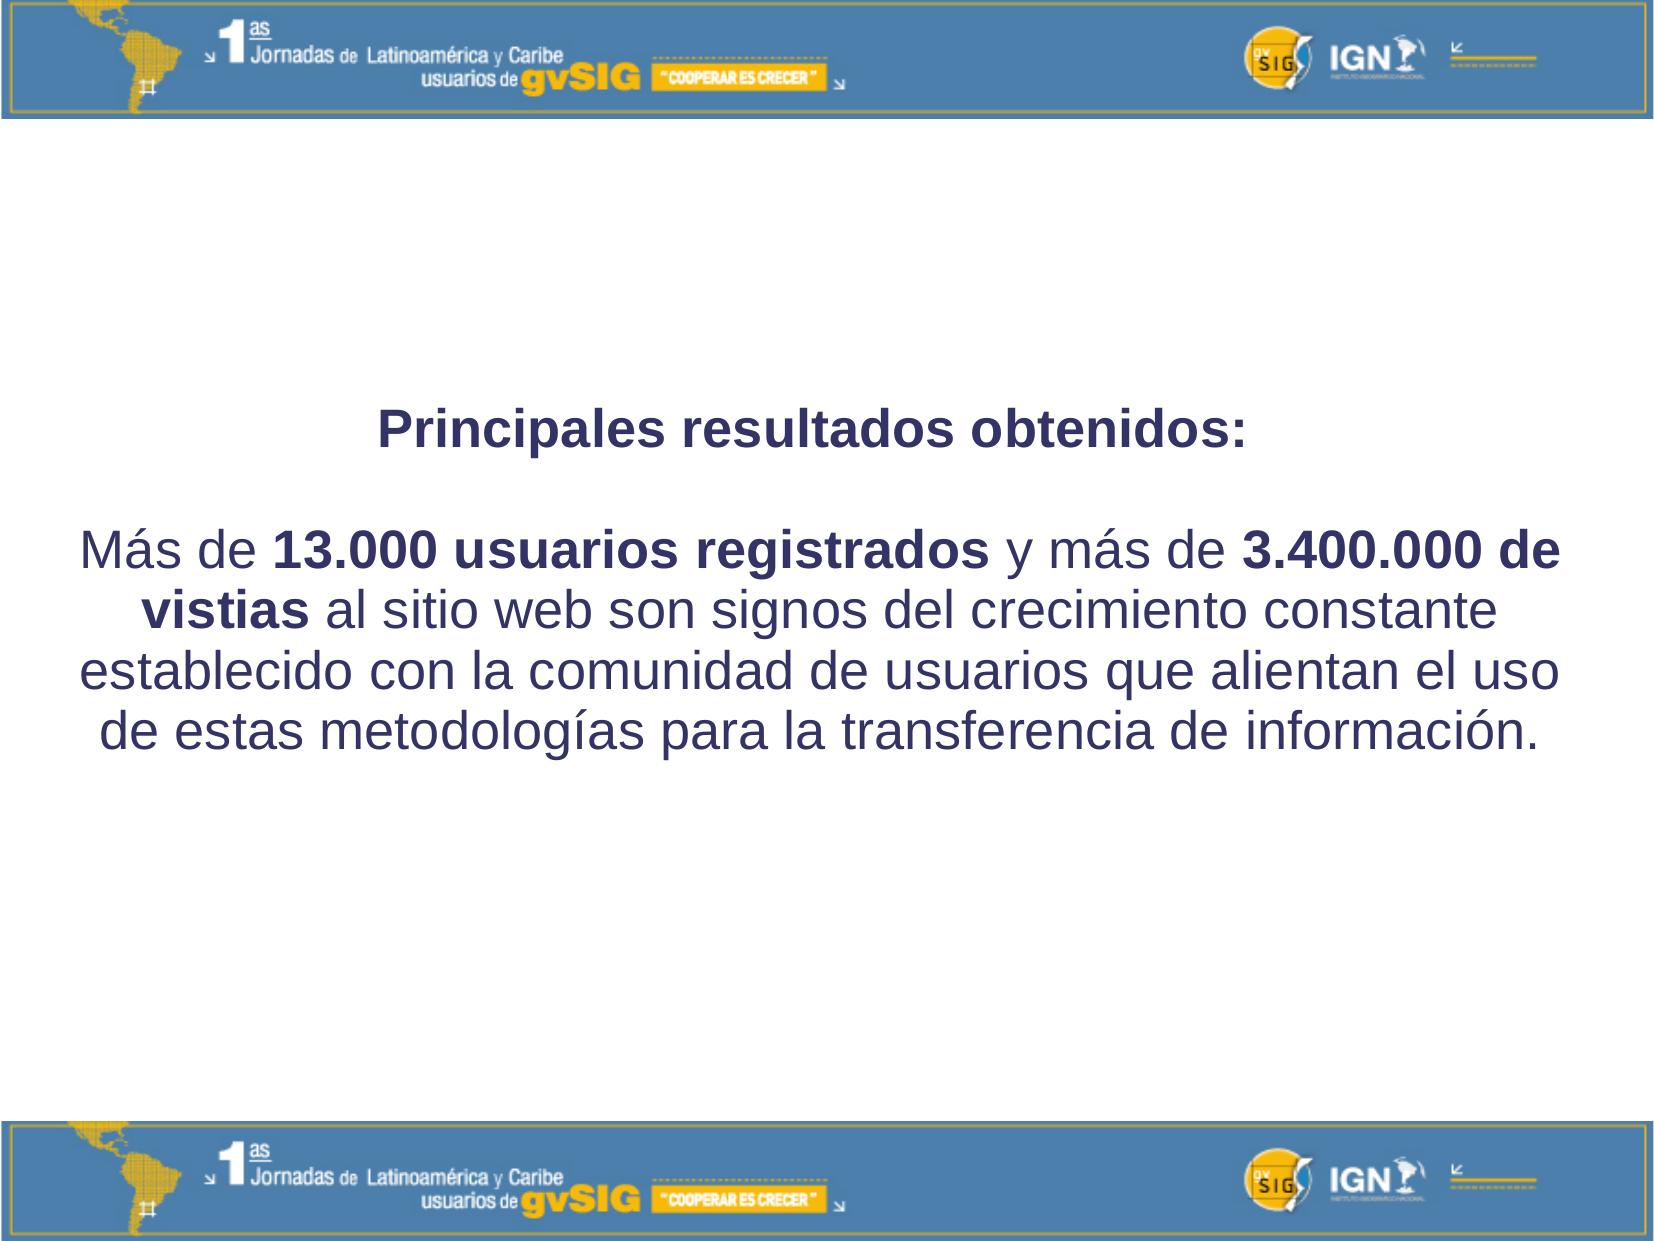

Principales resultados obtenidos:
Más de 13.000 usuarios registrados y más de 3.400.000 de vistias al sitio web son signos del crecimiento constante establecido con la comunidad de usuarios que alientan el uso de estas metodologías para la transferencia de información.